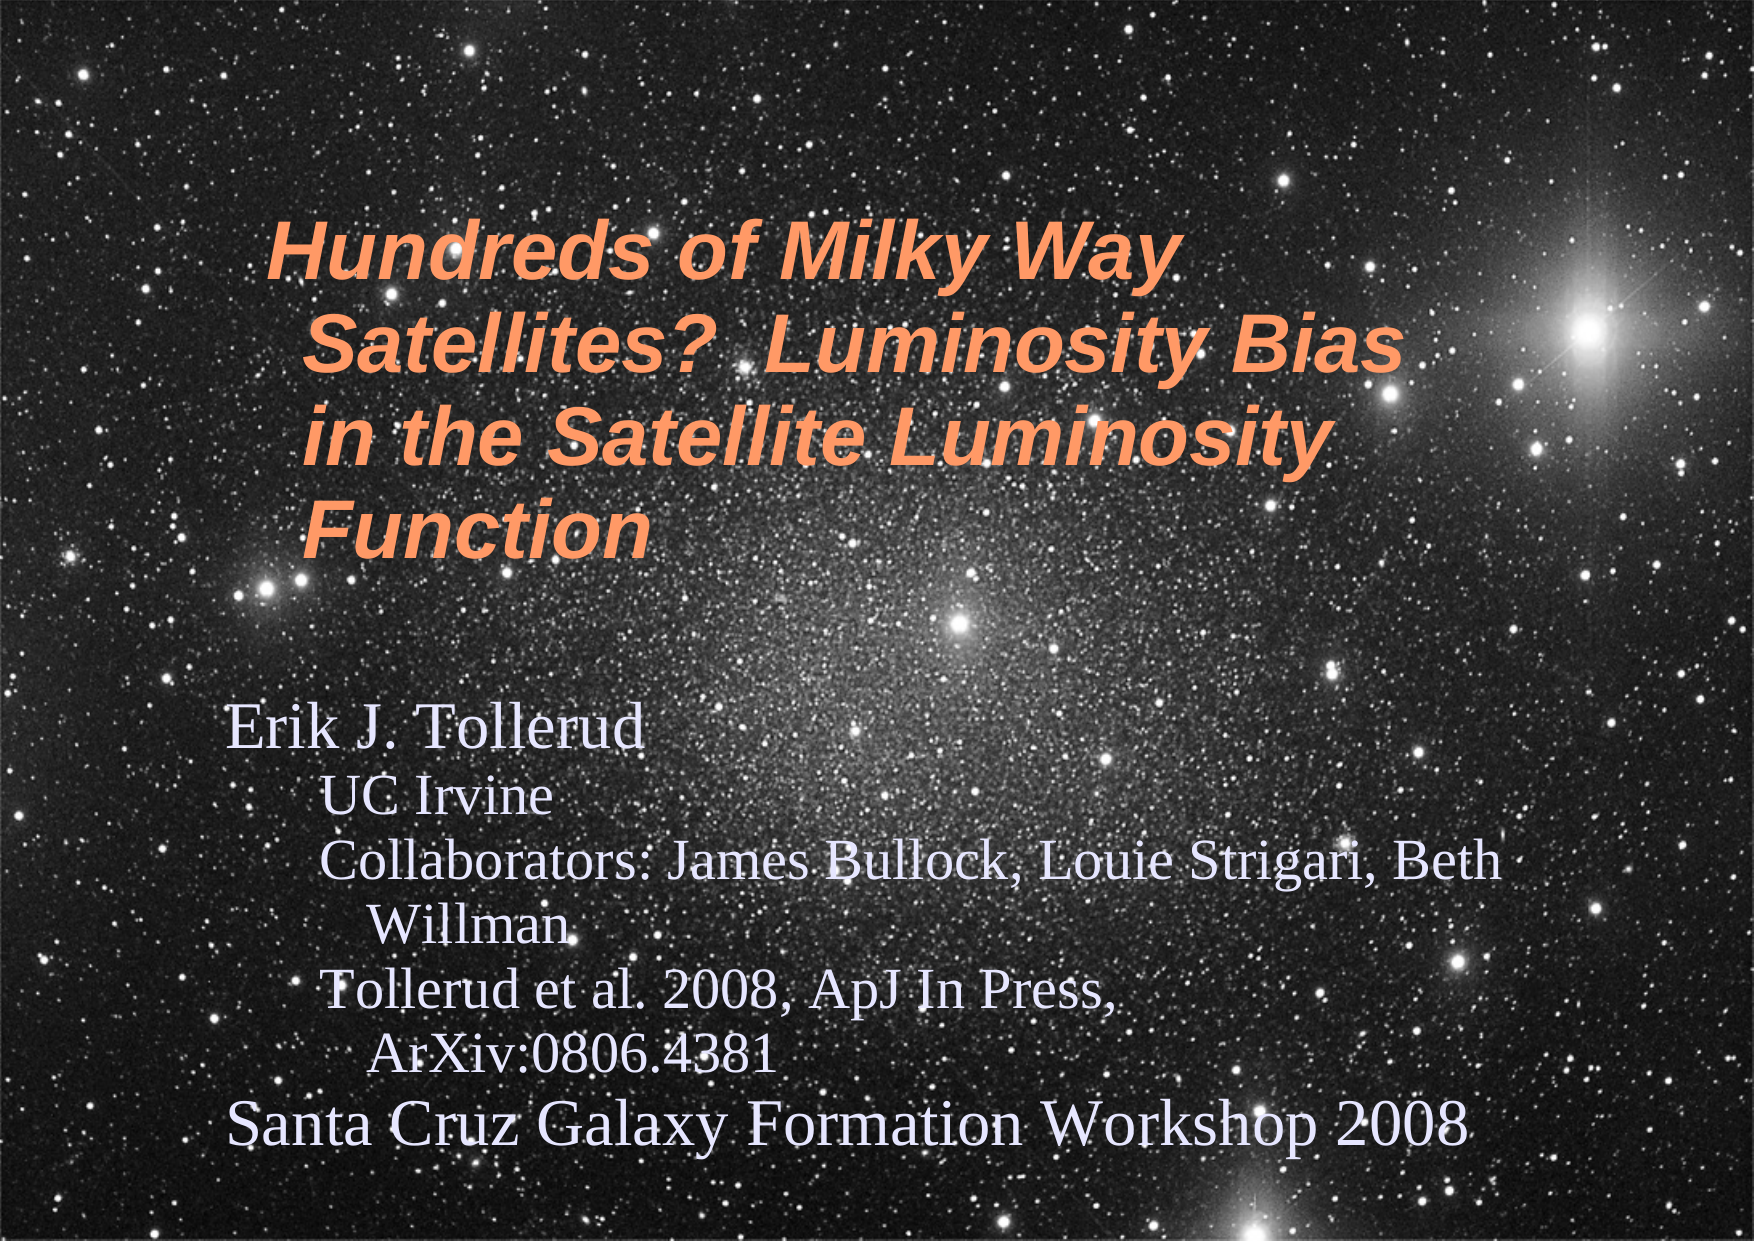

# Hundreds of Milky Way Satellites? Luminosity Bias in the Satellite Luminosity Function
Erik J. Tollerud
UC Irvine
Collaborators: James Bullock, Louie Strigari, Beth Willman
Tollerud et al. 2008, ApJ In Press, ArXiv:0806.4381
Santa Cruz Galaxy Formation Workshop 2008